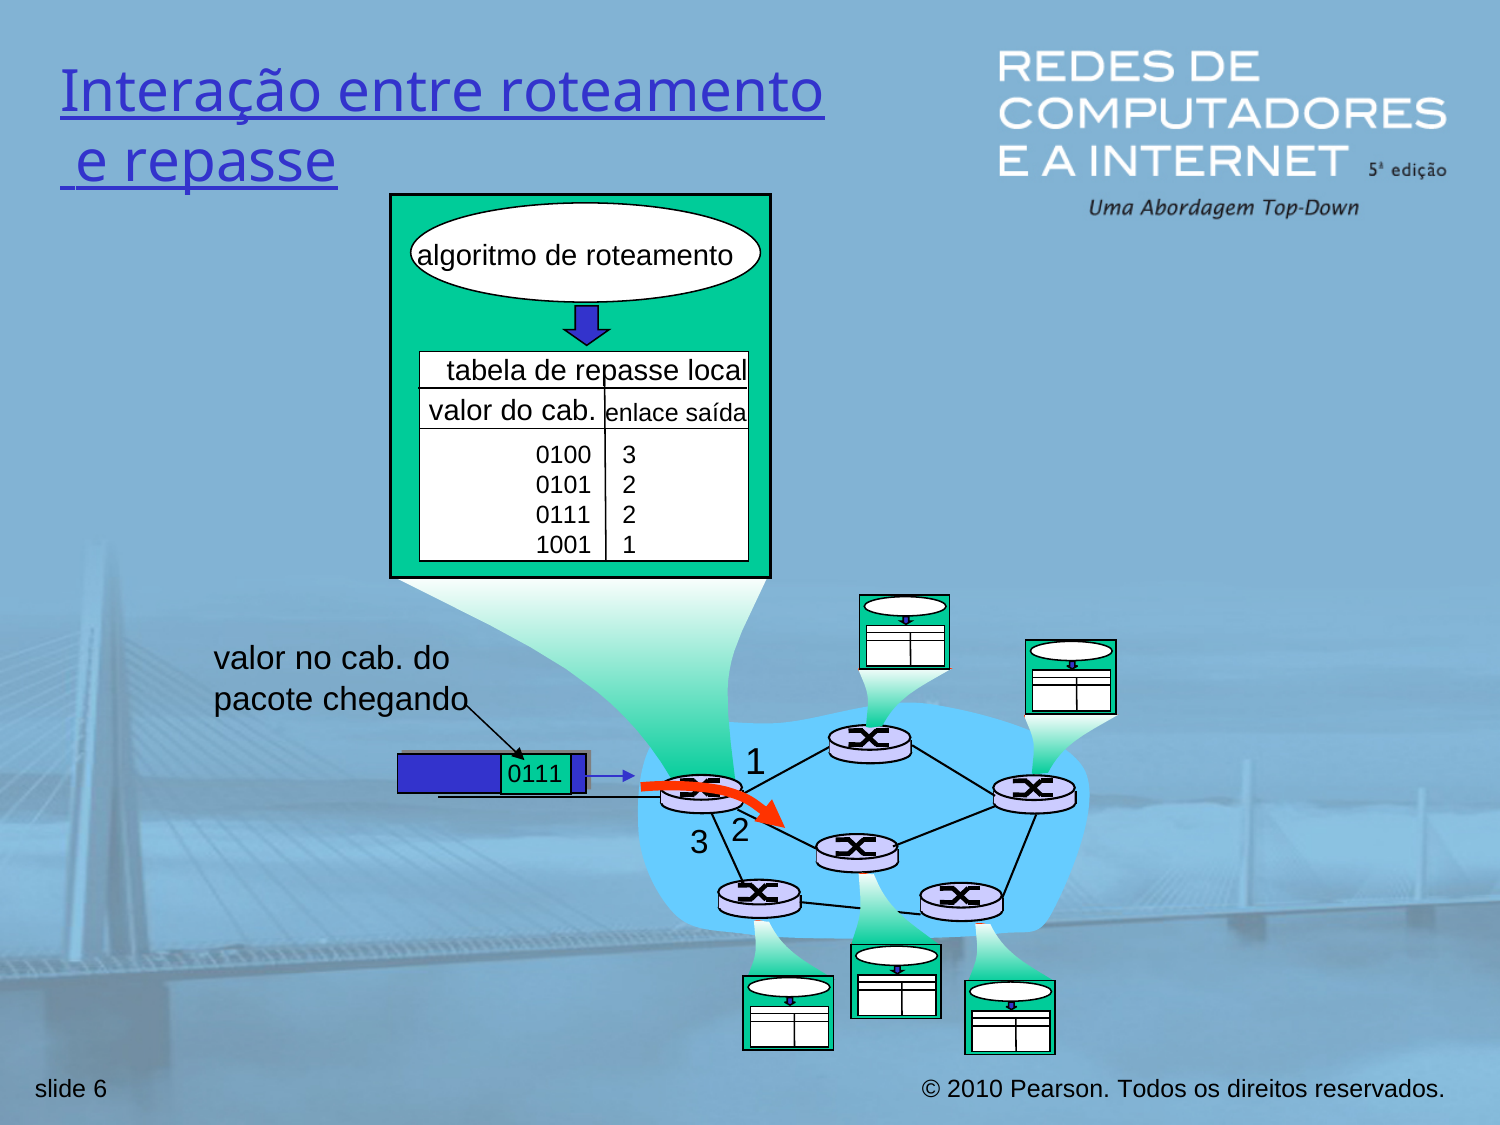

Interação entre roteamento
 e repasse
algoritmo de roteamento
tabela de repasse local
valor do cab.
enlace saída
0100
0101
0111
1001
3
2
2
1
valor no cab. do
pacote chegando
1
0111
2
3